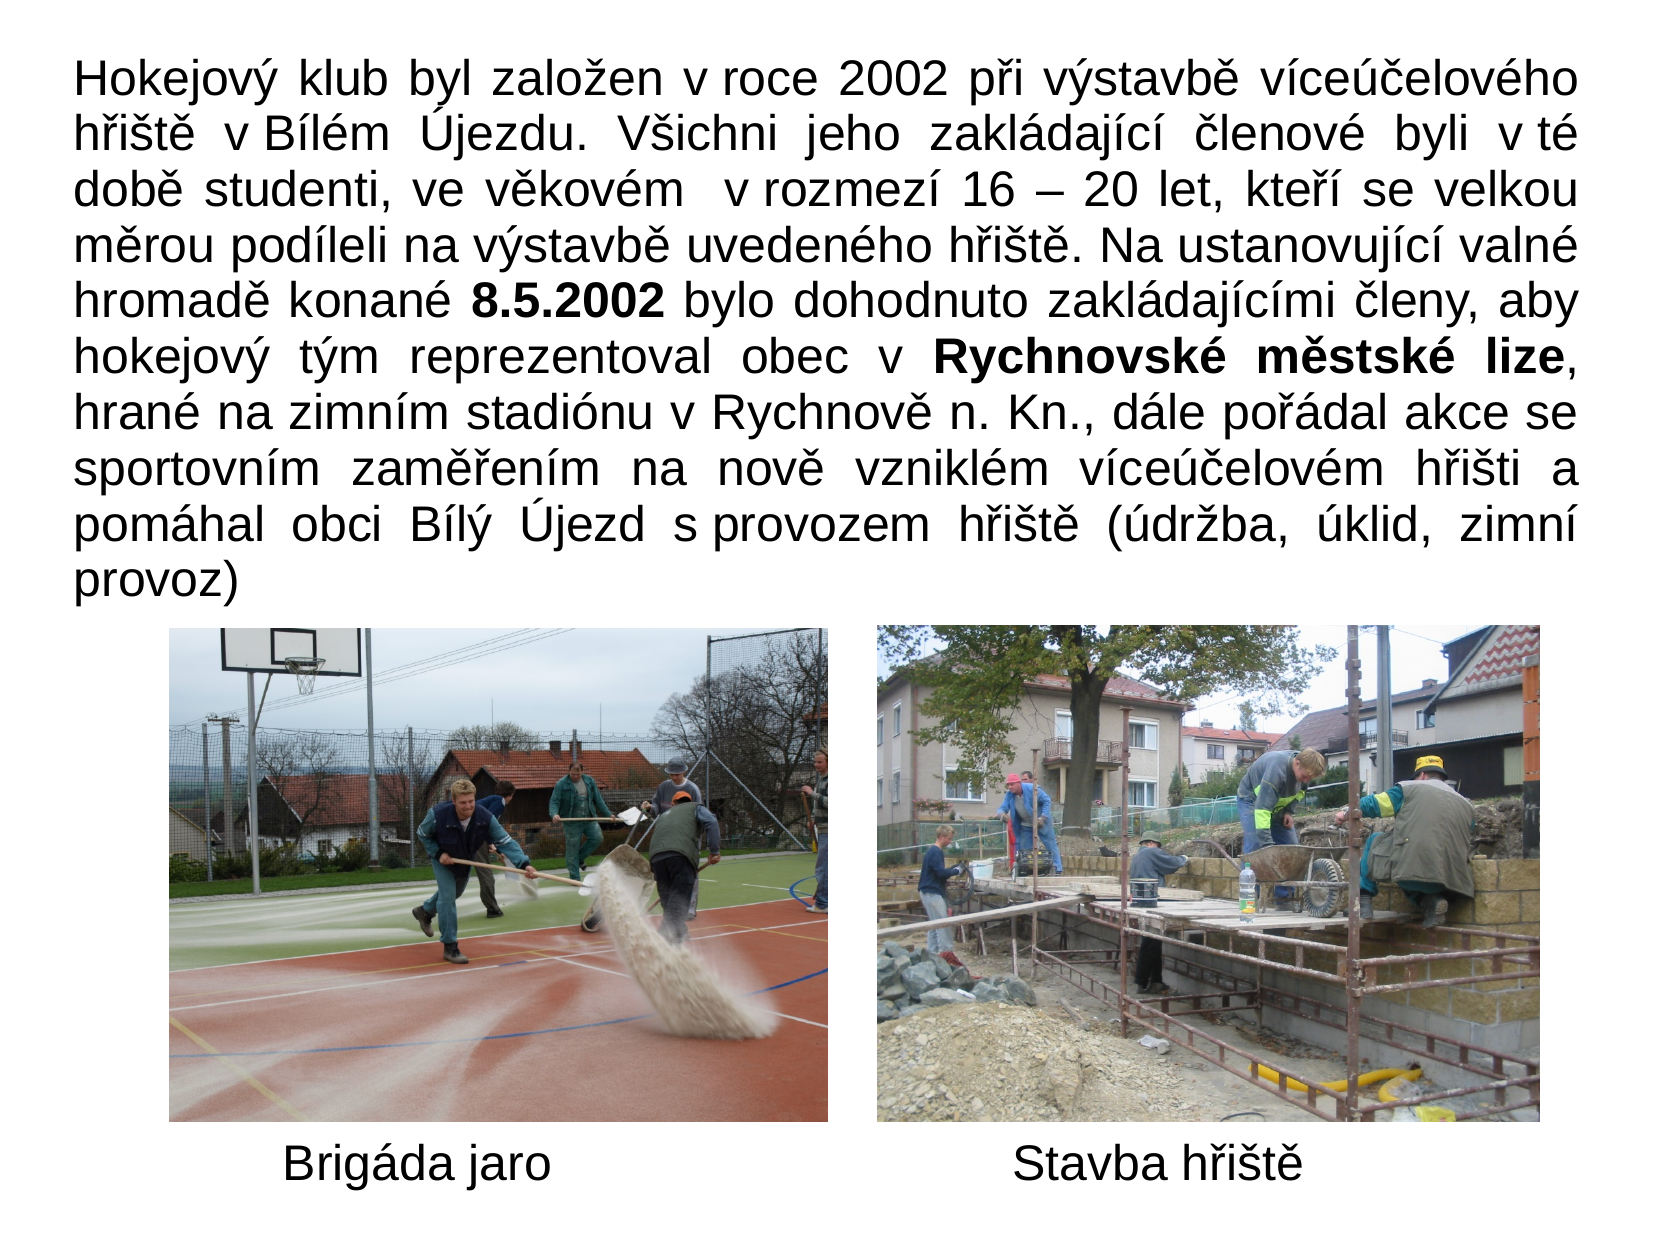

Hokejový klub byl založen v roce 2002 při výstavbě víceúčelového hřiště v Bílém Újezdu. Všichni jeho zakládající členové byli v té době studenti, ve věkovém v rozmezí 16 – 20 let, kteří se velkou měrou podíleli na výstavbě uvedeného hřiště. Na ustanovující valné hromadě konané 8.5.2002 bylo dohodnuto zakládajícími členy, aby hokejový tým reprezentoval obec v Rychnovské městské lize, hrané na zimním stadiónu v Rychnově n. Kn., dále pořádal akce se sportovním zaměřením na nově vzniklém víceúčelovém hřišti a pomáhal obci Bílý Újezd s provozem hřiště (údržba, úklid, zimní provoz)
Brigáda jaro
Stavba hřiště